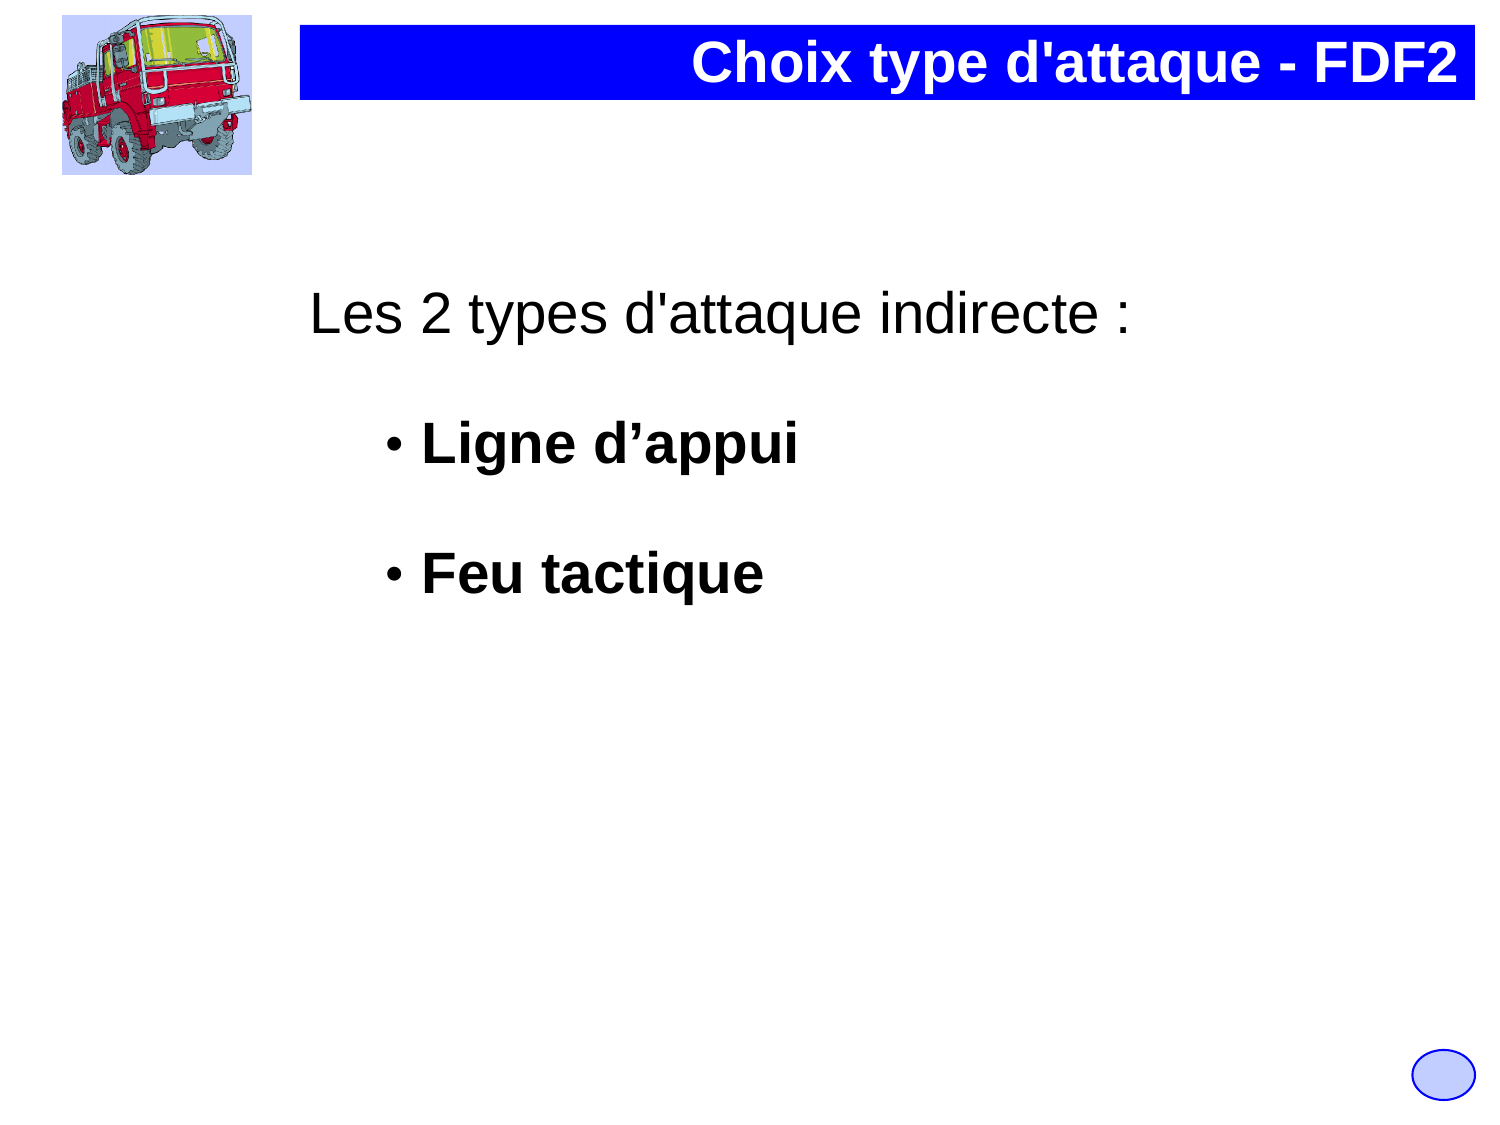

Choix type d'attaque - FDF2
Les 2 types d'attaque indirecte :
 Ligne d’appui
 Feu tactique